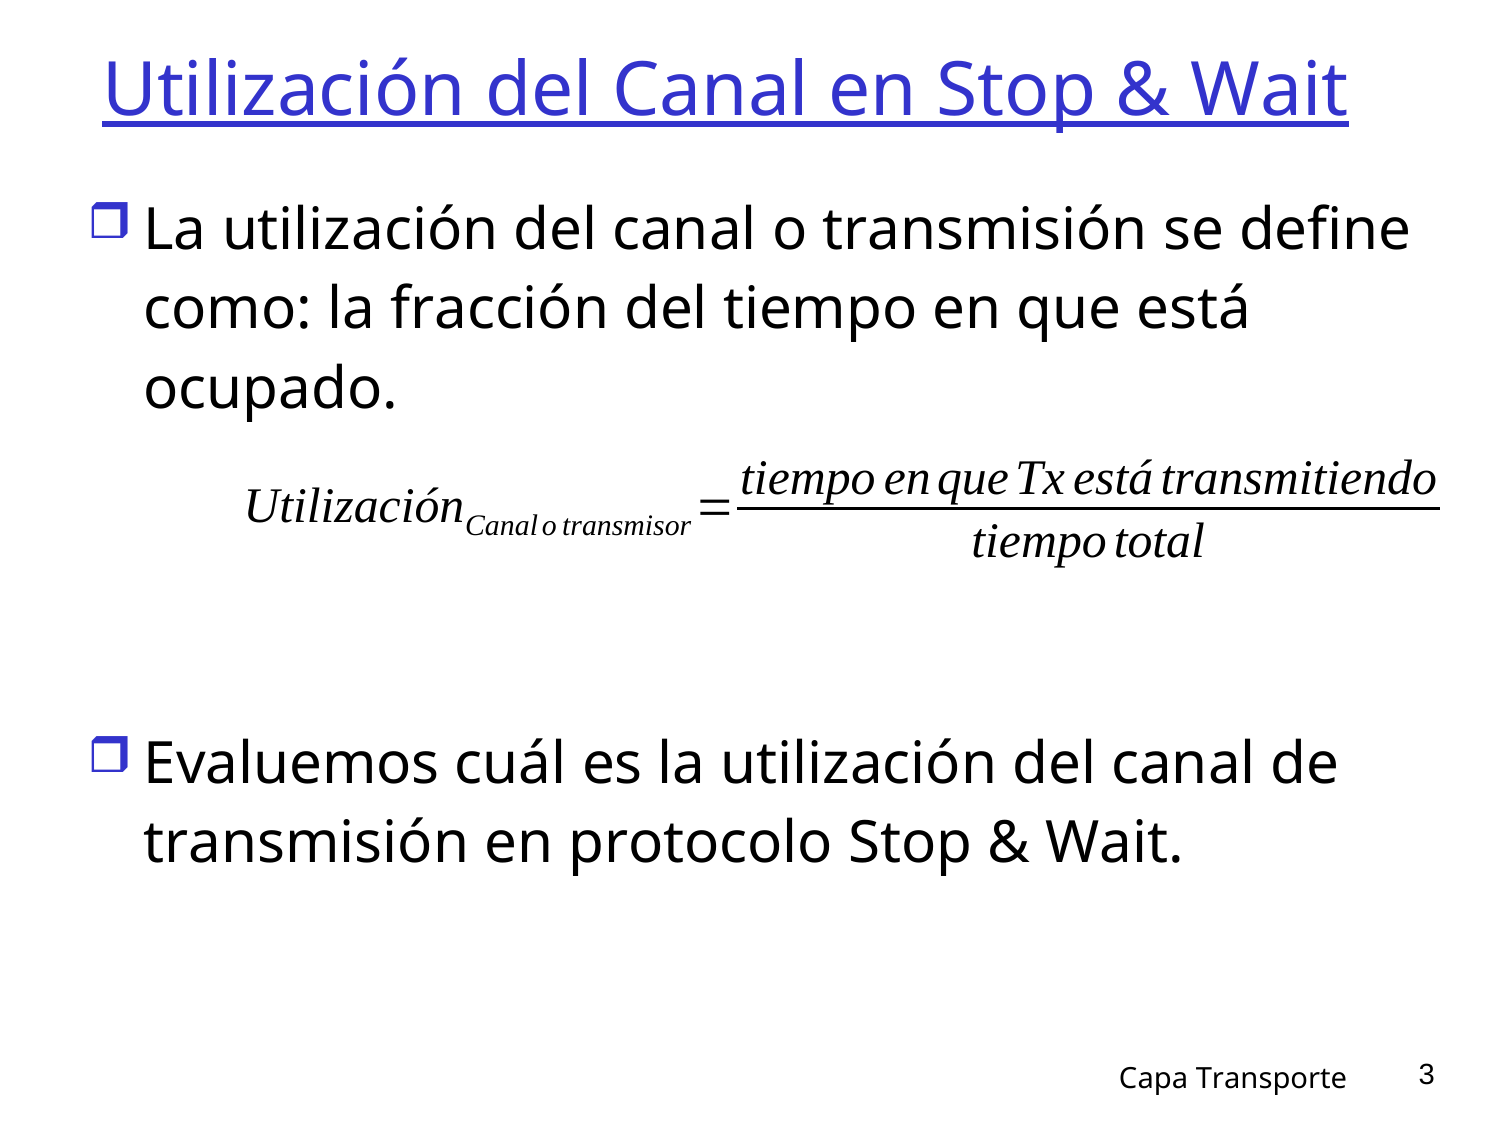

# Utilización del Canal en Stop & Wait
La utilización del canal o transmisión se define como: la fracción del tiempo en que está ocupado.
Evaluemos cuál es la utilización del canal de transmisión en protocolo Stop & Wait.
3